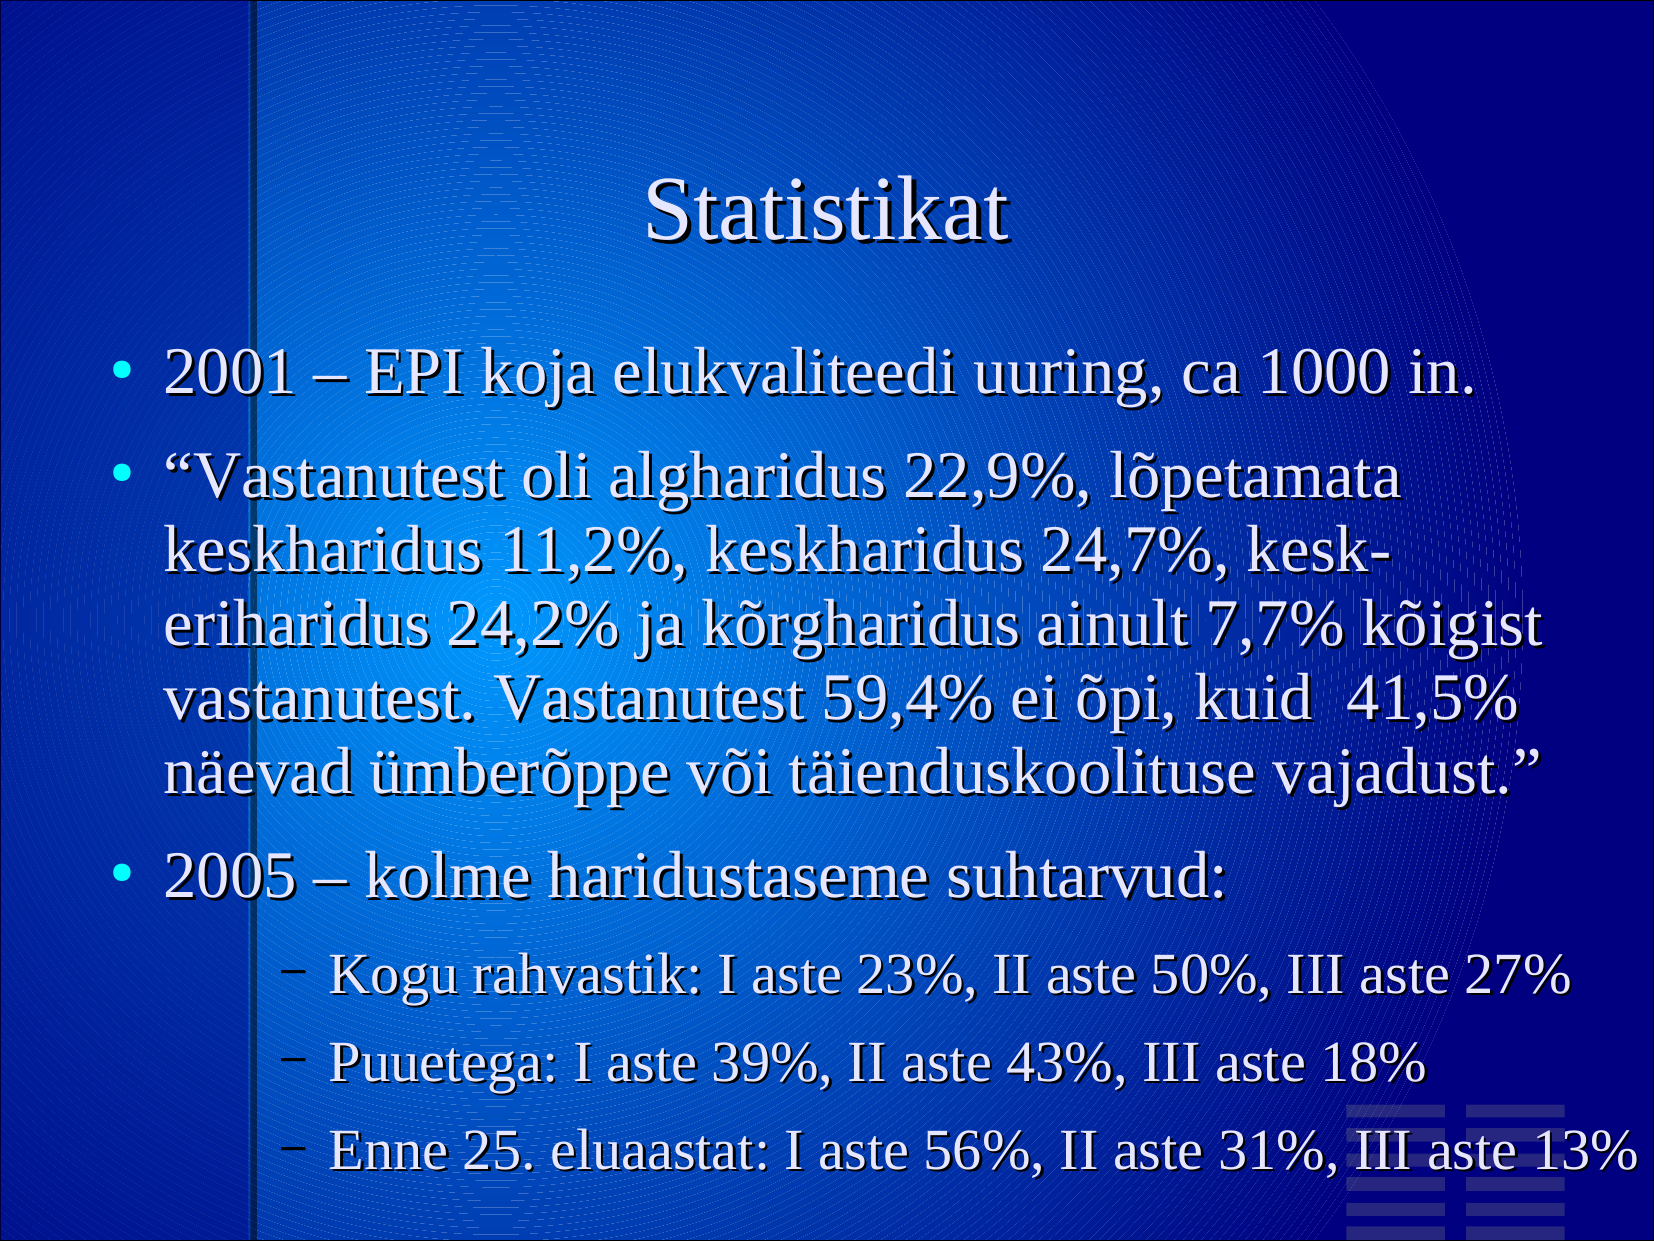

# Statistikat
2001 – EPI koja elukvaliteedi uuring, ca 1000 in.
“Vastanutest oli algharidus 22,9%, lõpetamata keskharidus 11,2%, keskharidus 24,7%, kesk-eriharidus 24,2% ja kõrgharidus ainult 7,7% kõigist vastanutest. Vastanutest 59,4% ei õpi, kuid 41,5% näevad ümberõppe või täienduskoolituse vajadust.”
2005 – kolme haridustaseme suhtarvud:
Kogu rahvastik: I aste 23%, II aste 50%, III aste 27%
Puuetega: I aste 39%, II aste 43%, III aste 18%
Enne 25. eluaastat: I aste 56%, II aste 31%, III aste 13%